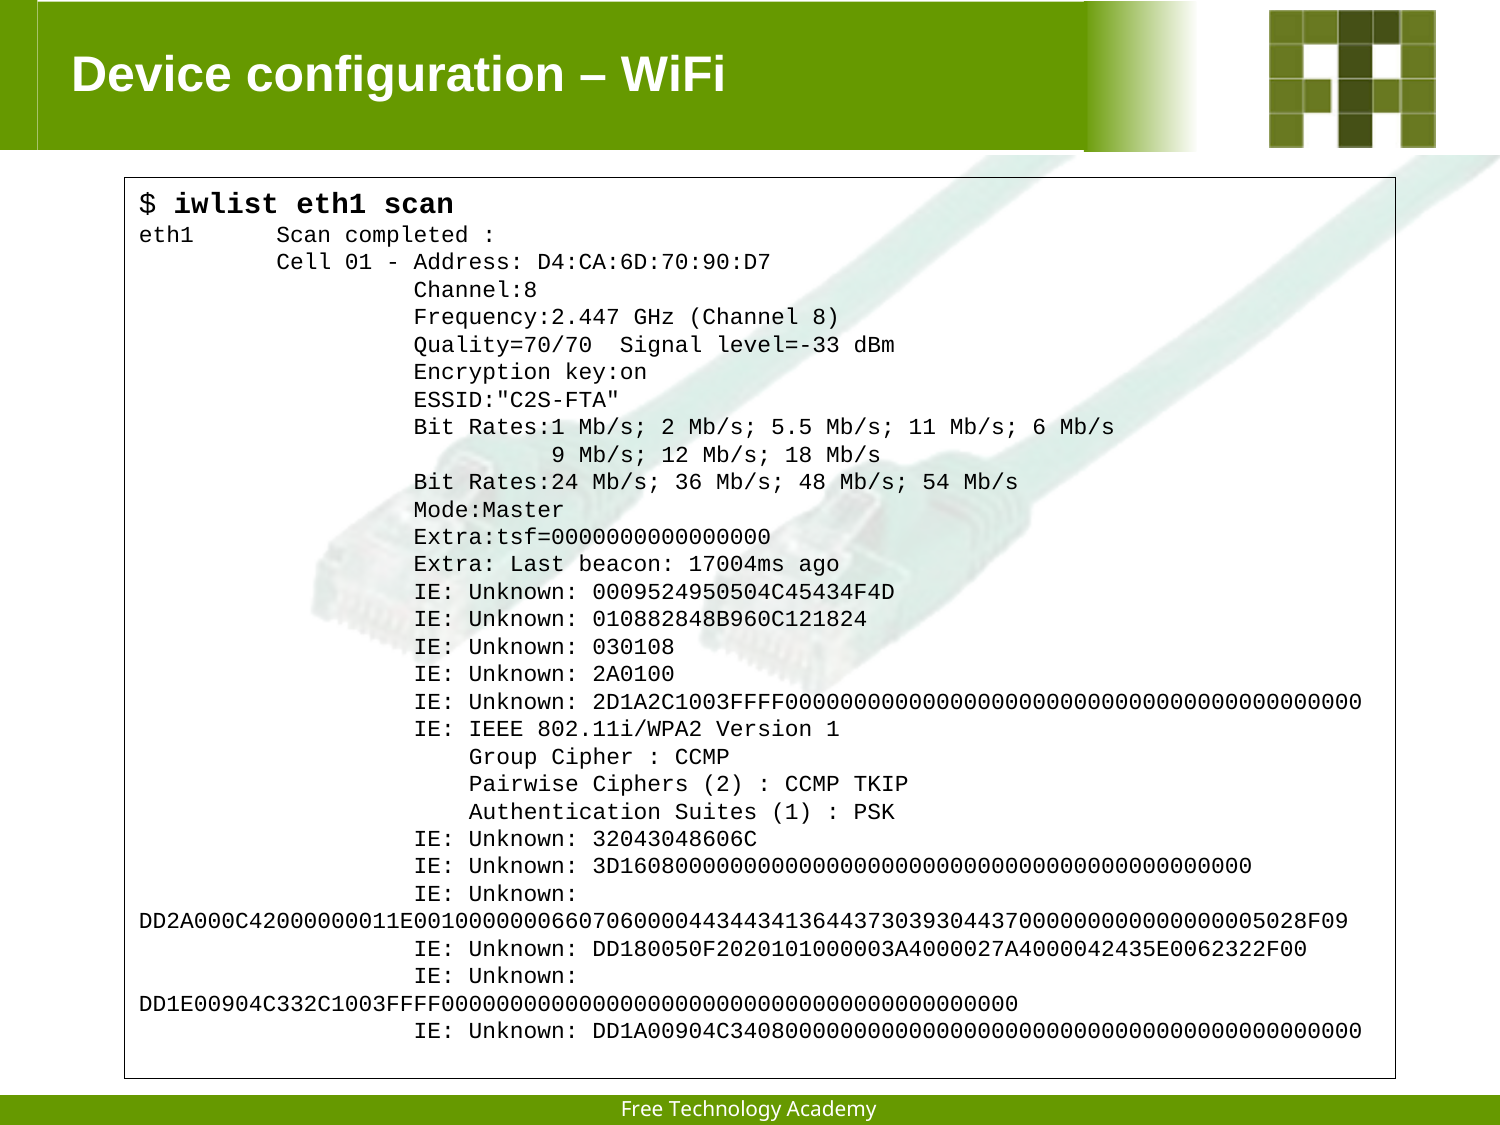

# Device configuration – WiFi
$ iwlist eth1 scan
eth1 Scan completed :
 Cell 01 - Address: D4:CA:6D:70:90:D7
 Channel:8
 Frequency:2.447 GHz (Channel 8)
 Quality=70/70 Signal level=-33 dBm
 Encryption key:on
 ESSID:"C2S-FTA"
 Bit Rates:1 Mb/s; 2 Mb/s; 5.5 Mb/s; 11 Mb/s; 6 Mb/s
 9 Mb/s; 12 Mb/s; 18 Mb/s
 Bit Rates:24 Mb/s; 36 Mb/s; 48 Mb/s; 54 Mb/s
 Mode:Master
 Extra:tsf=0000000000000000
 Extra: Last beacon: 17004ms ago
 IE: Unknown: 0009524950504C45434F4D
 IE: Unknown: 010882848B960C121824
 IE: Unknown: 030108
 IE: Unknown: 2A0100
 IE: Unknown: 2D1A2C1003FFFF000000000000000000000000000000000000000000
 IE: IEEE 802.11i/WPA2 Version 1
 Group Cipher : CCMP
 Pairwise Ciphers (2) : CCMP TKIP
 Authentication Suites (1) : PSK
 IE: Unknown: 32043048606C
 IE: Unknown: 3D1608000000000000000000000000000000000000000000
 IE: Unknown: DD2A000C42000000011E00100000006607060000443443413644373039304437000000000000000005028F09
 IE: Unknown: DD180050F2020101000003A4000027A4000042435E0062322F00
 IE: Unknown: DD1E00904C332C1003FFFF000000000000000000000000000000000000000000
 IE: Unknown: DD1A00904C3408000000000000000000000000000000000000000000